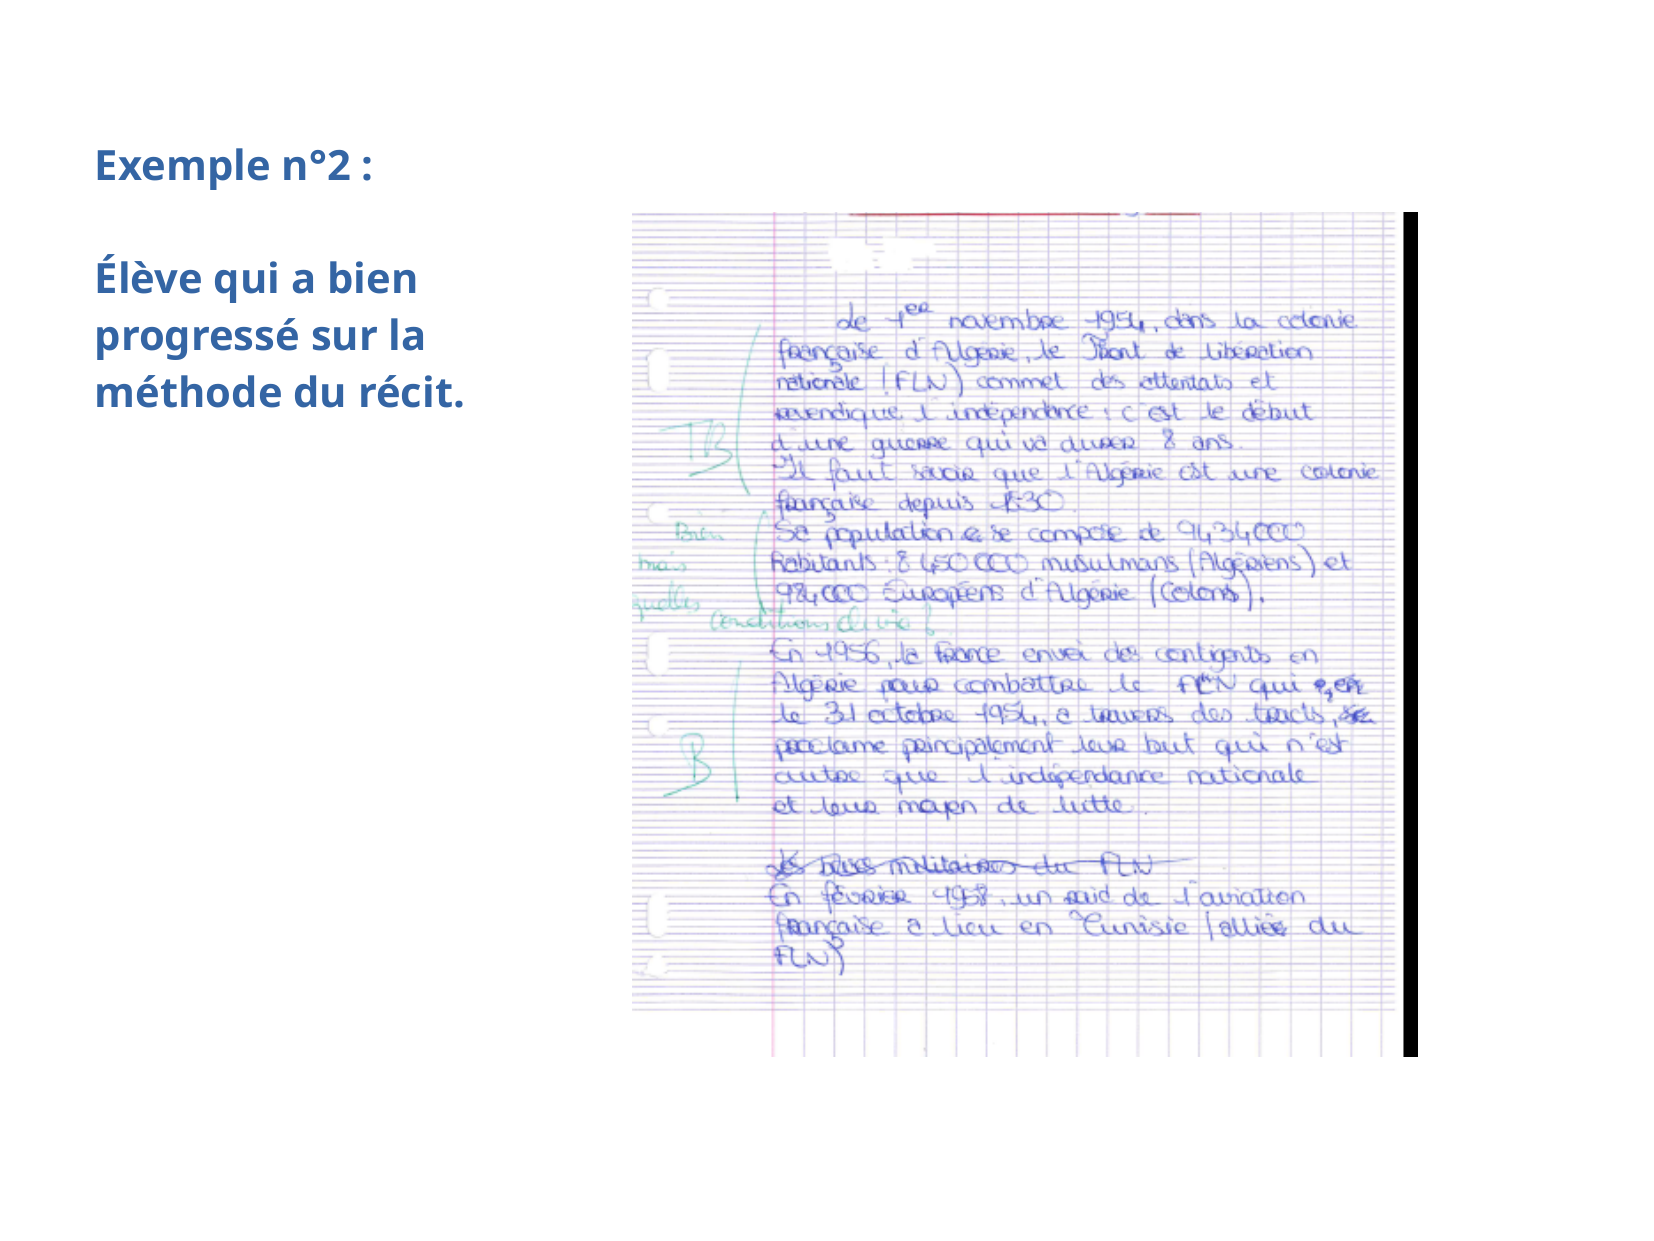

# Exemple n°2 : Élève qui a bien progressé sur la méthode du récit.